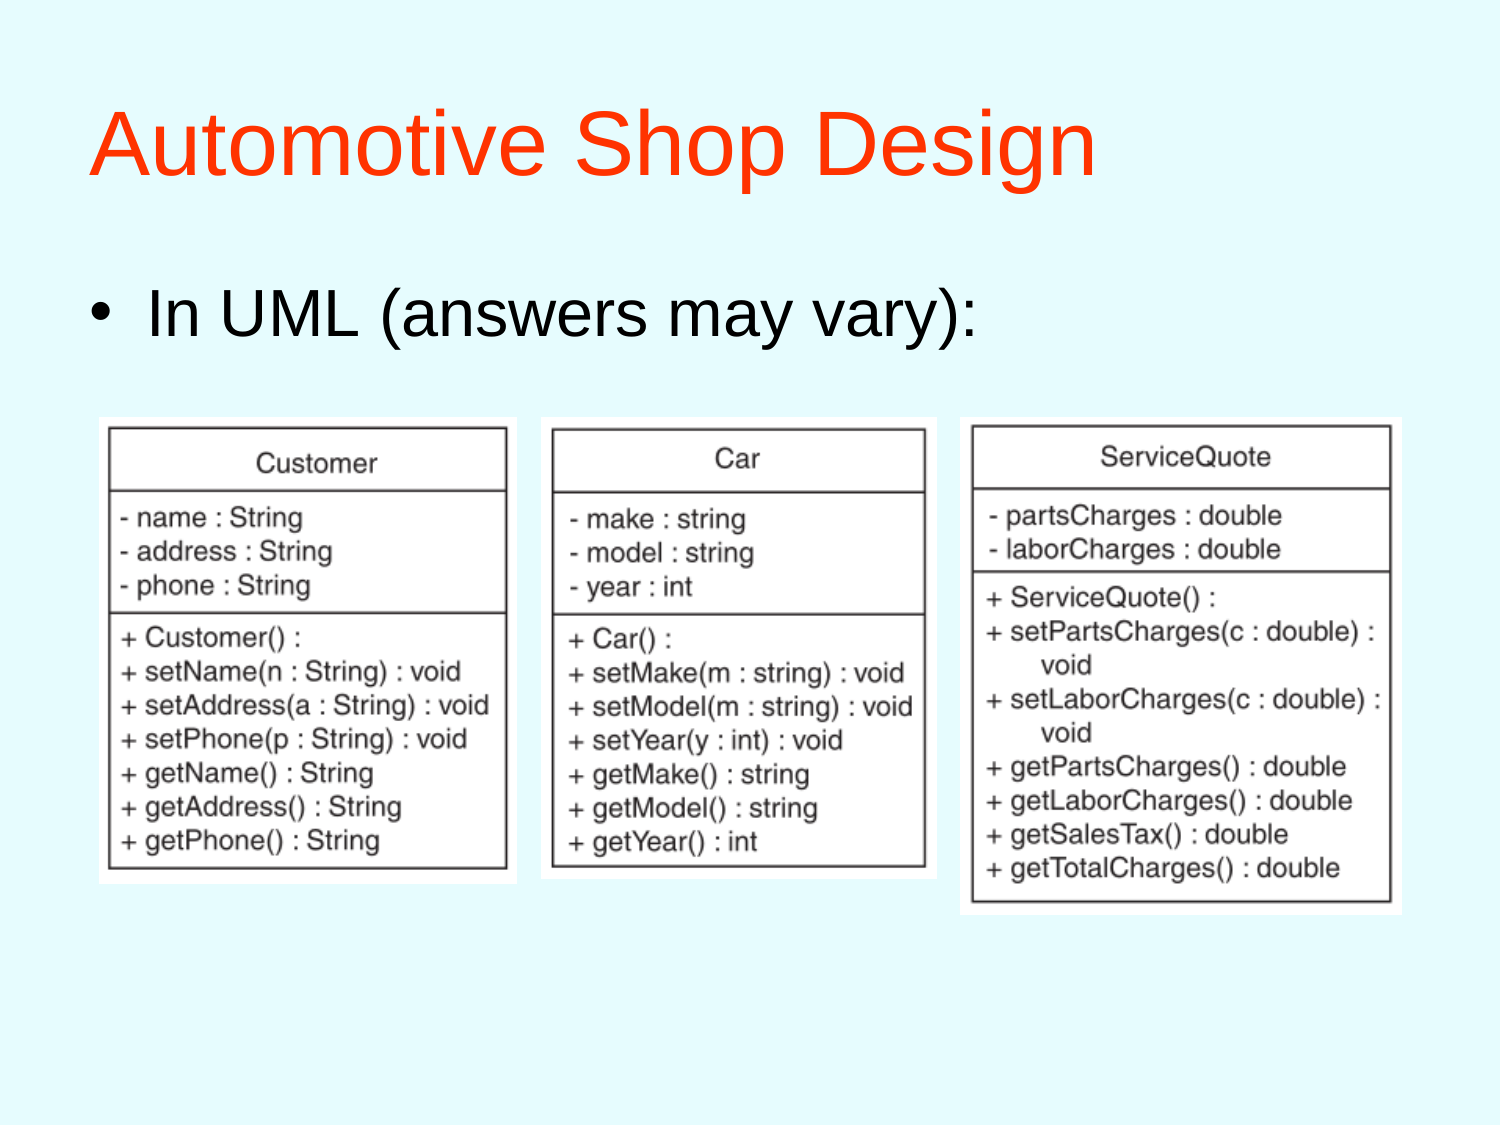

# Automotive Shop Design
In UML (answers may vary):